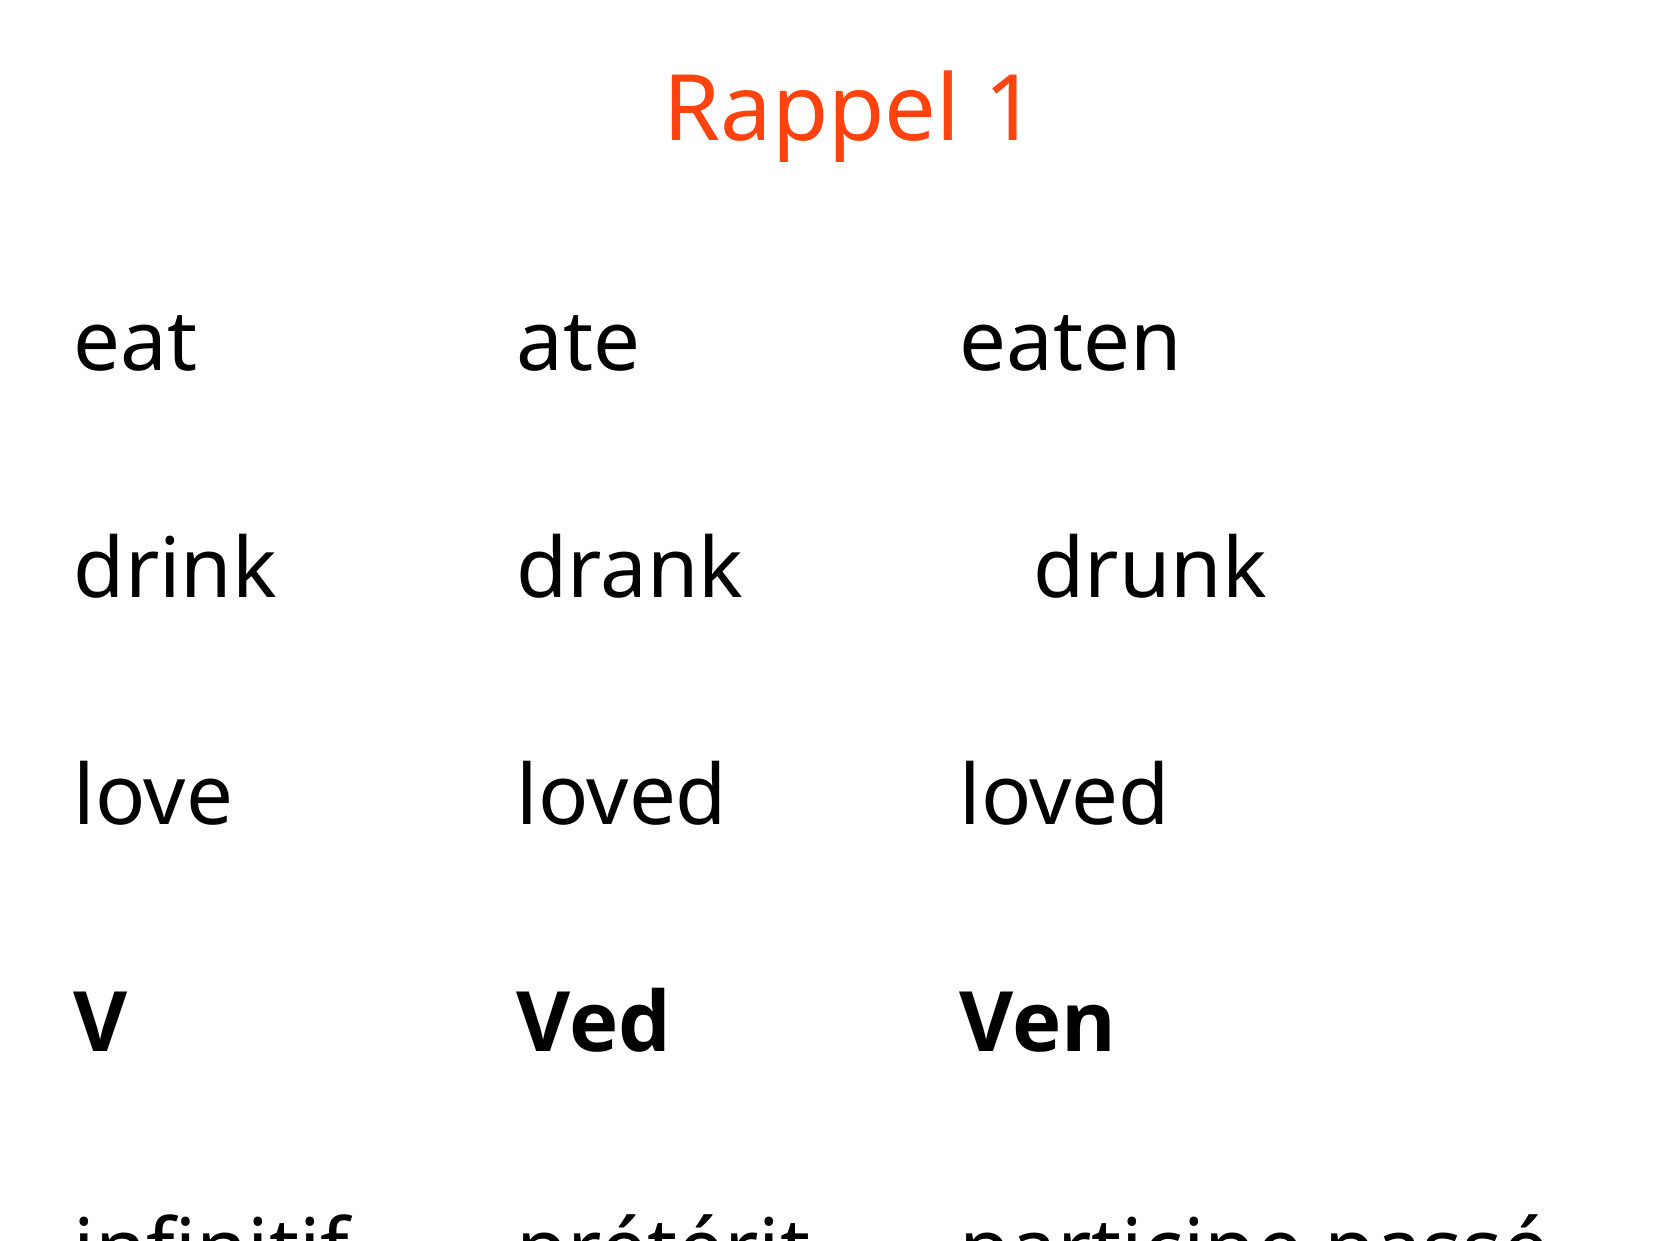

Rappel 1
eat					ate					eaten
drink				drank				drunk
love				loved				loved
V						Ved				Ven
infinitif			prétérit			participe passé